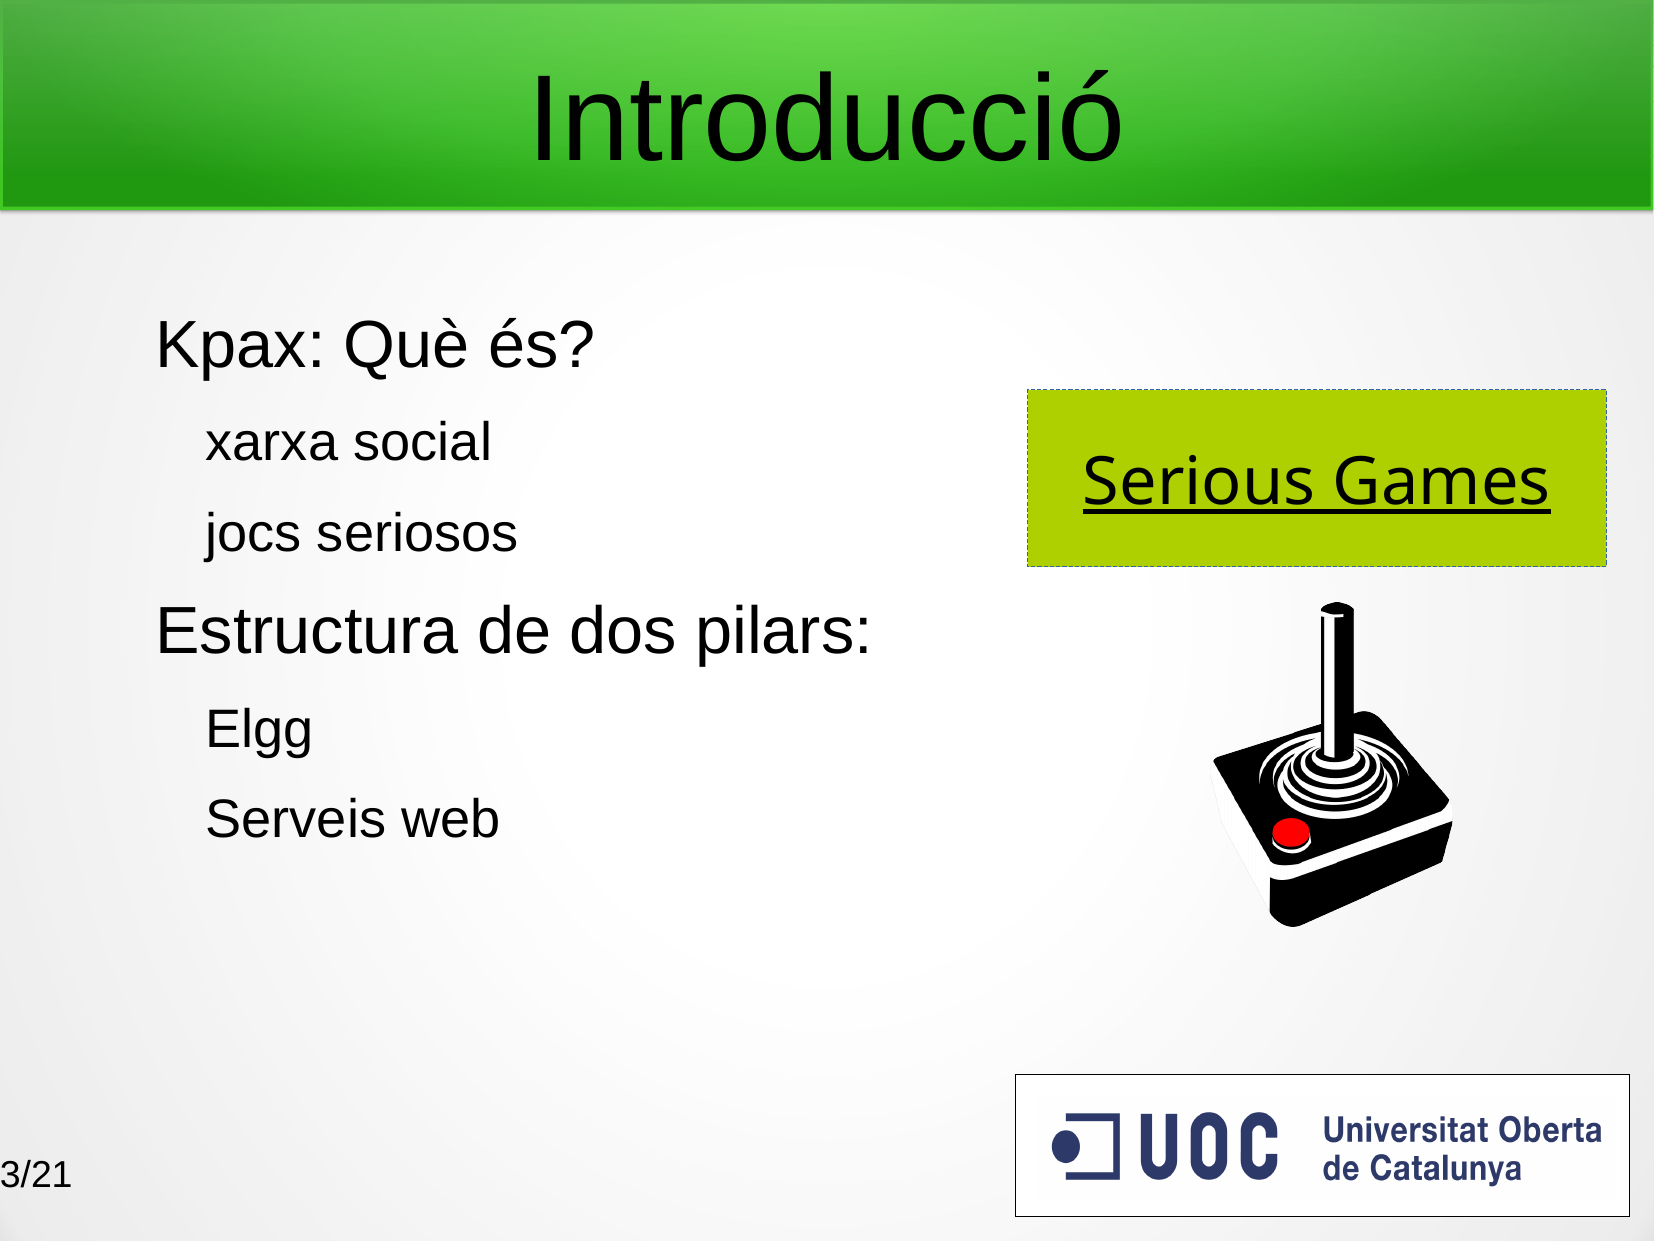

# Introducció
Kpax: Què és?
	xarxa social
	jocs seriosos
Estructura de dos pilars:
	Elgg
	Serveis web
Serious Games